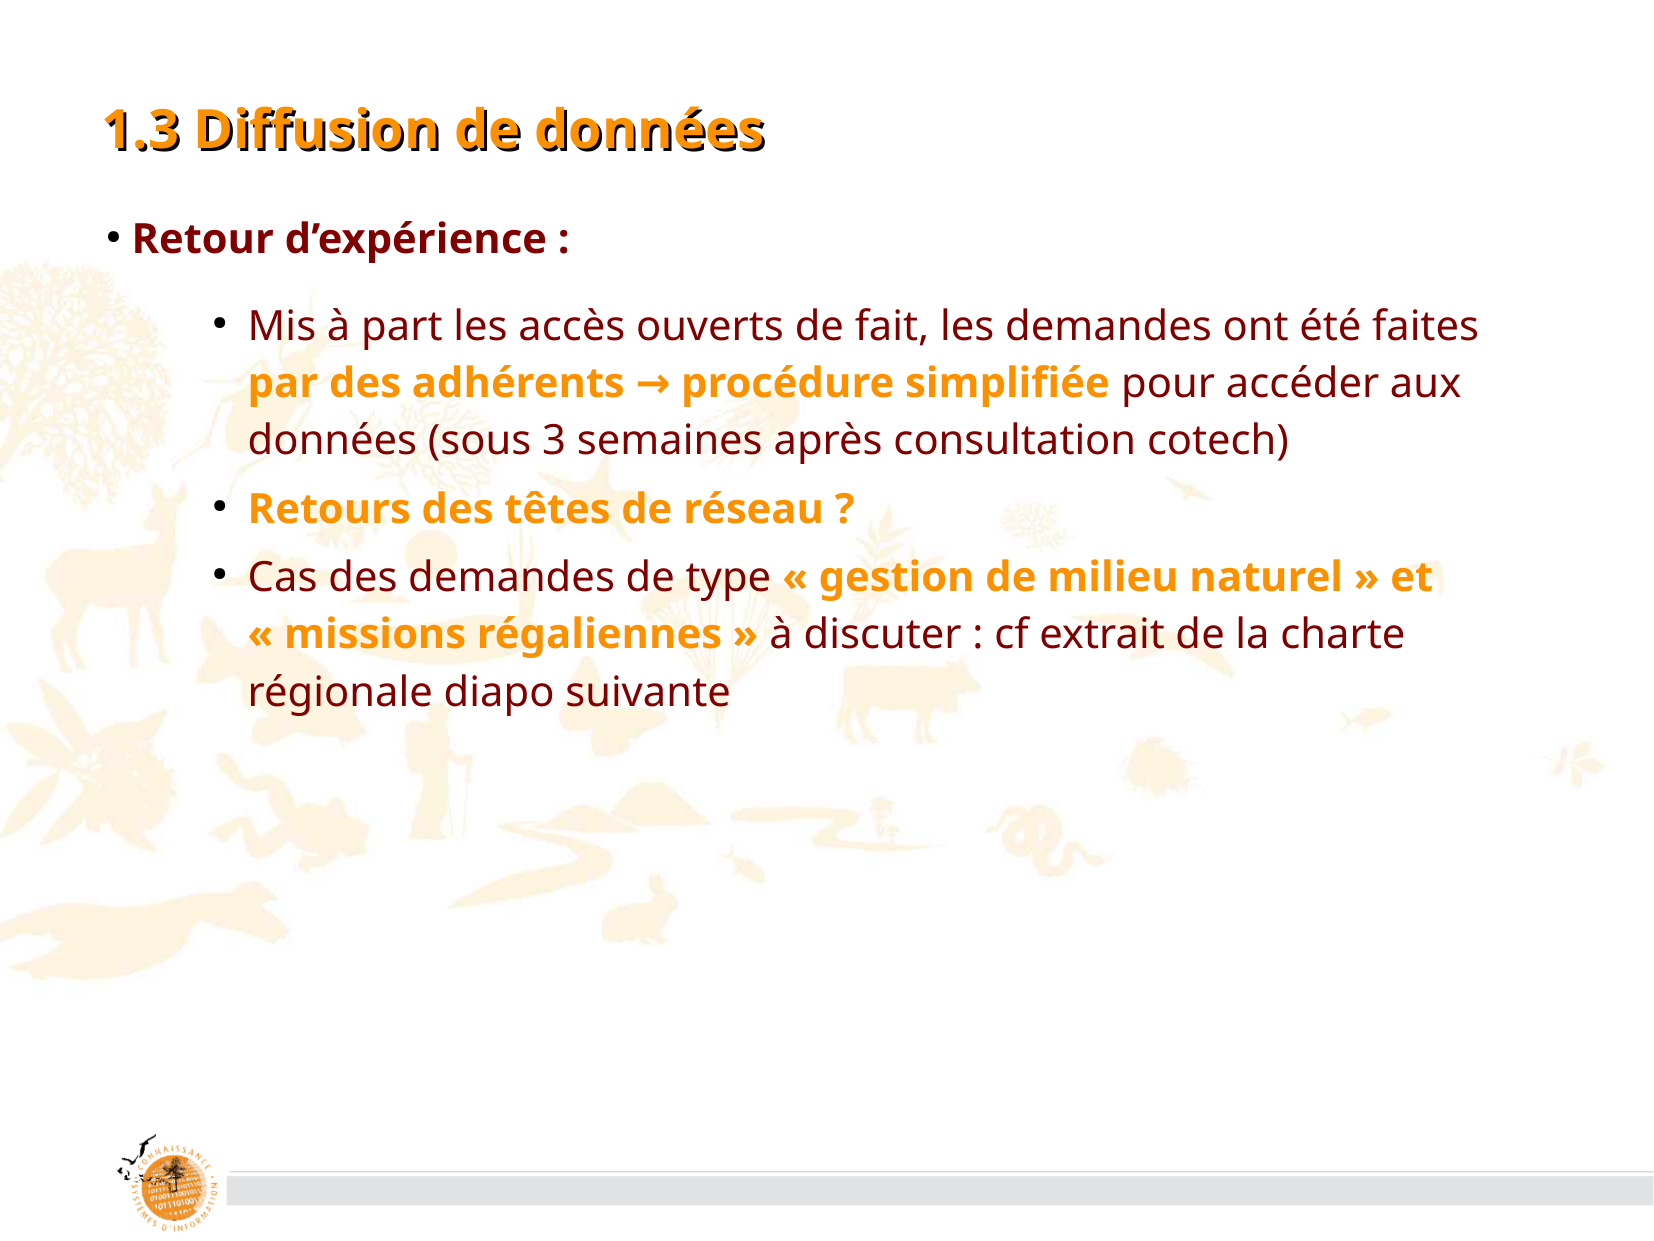

# 1.3 Diffusion de données
 Retour d’expérience :
Mis à part les accès ouverts de fait, les demandes ont été faites par des adhérents → procédure simplifiée pour accéder aux données (sous 3 semaines après consultation cotech)
Retours des têtes de réseau ?
Cas des demandes de type « gestion de milieu naturel » et « missions régaliennes » à discuter : cf extrait de la charte régionale diapo suivante
Cotech SINP - 29/11/2018
10